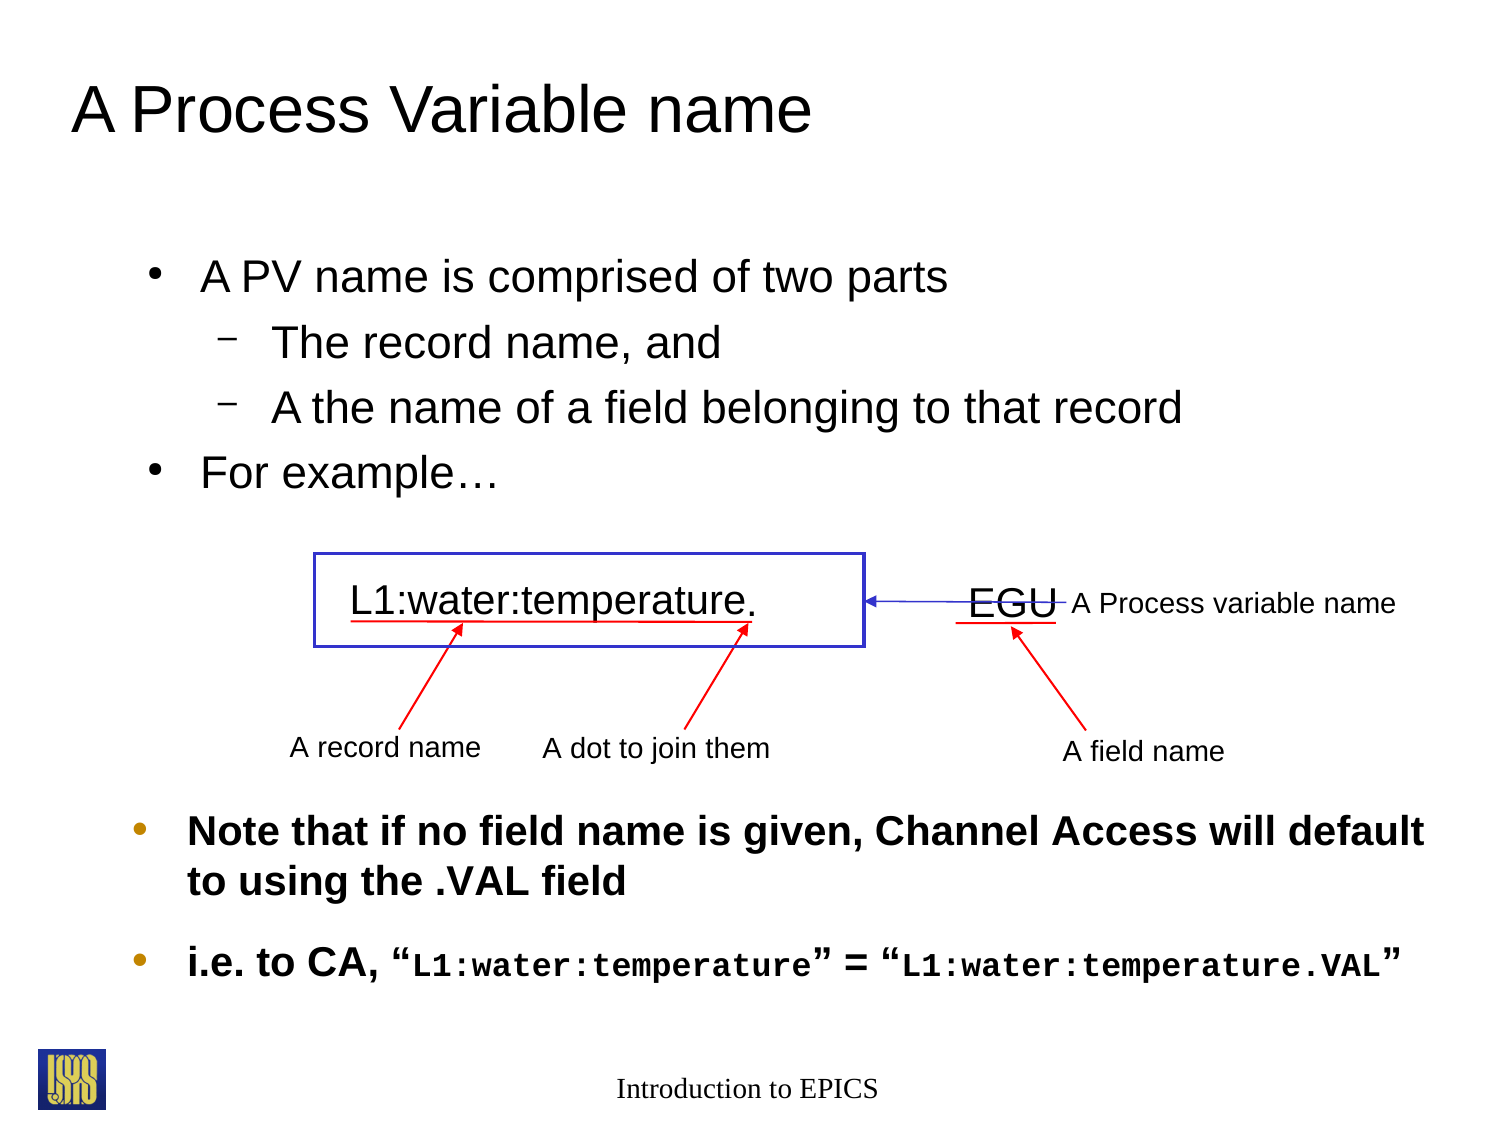

# A Process Variable name
A PV name is comprised of two parts
The record name, and
A the name of a field belonging to that record
For example…
L1:water:temperature
.
EGU
A Process variable name
A record name
A dot to join them
A field name
Note that if no field name is given, Channel Access will default to using the .VAL field
i.e. to CA, “L1:water:temperature” = “L1:water:temperature.VAL”
[Your Presentation Title]